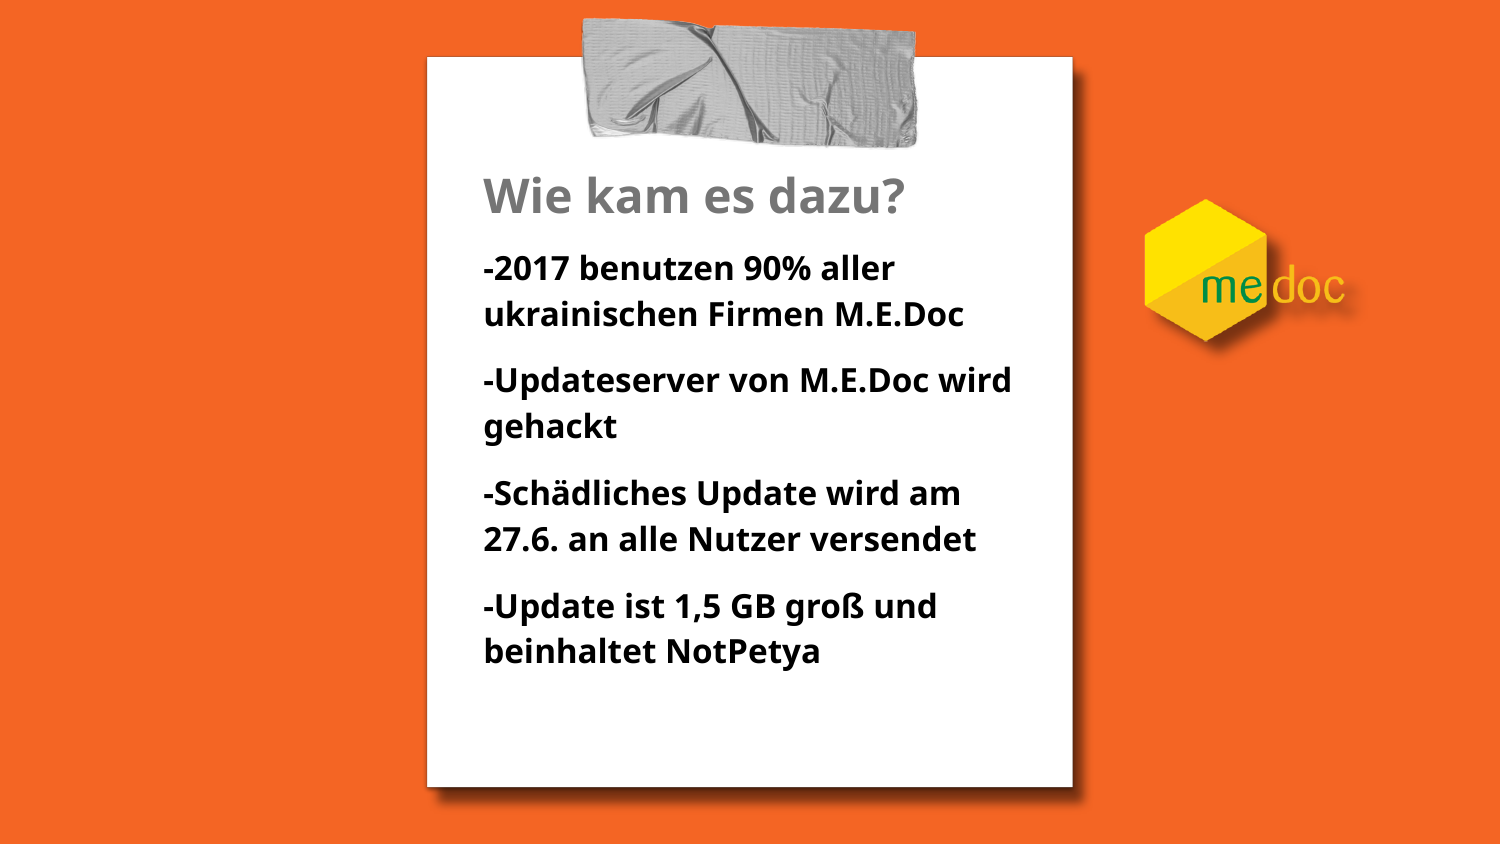

Wie kam es dazu?
# -2017 benutzen 90% aller ukrainischen Firmen M.E.Doc
-Updateserver von M.E.Doc wird gehackt
-Schädliches Update wird am 27.6. an alle Nutzer versendet
-Update ist 1,5 GB groß und beinhaltet NotPetya